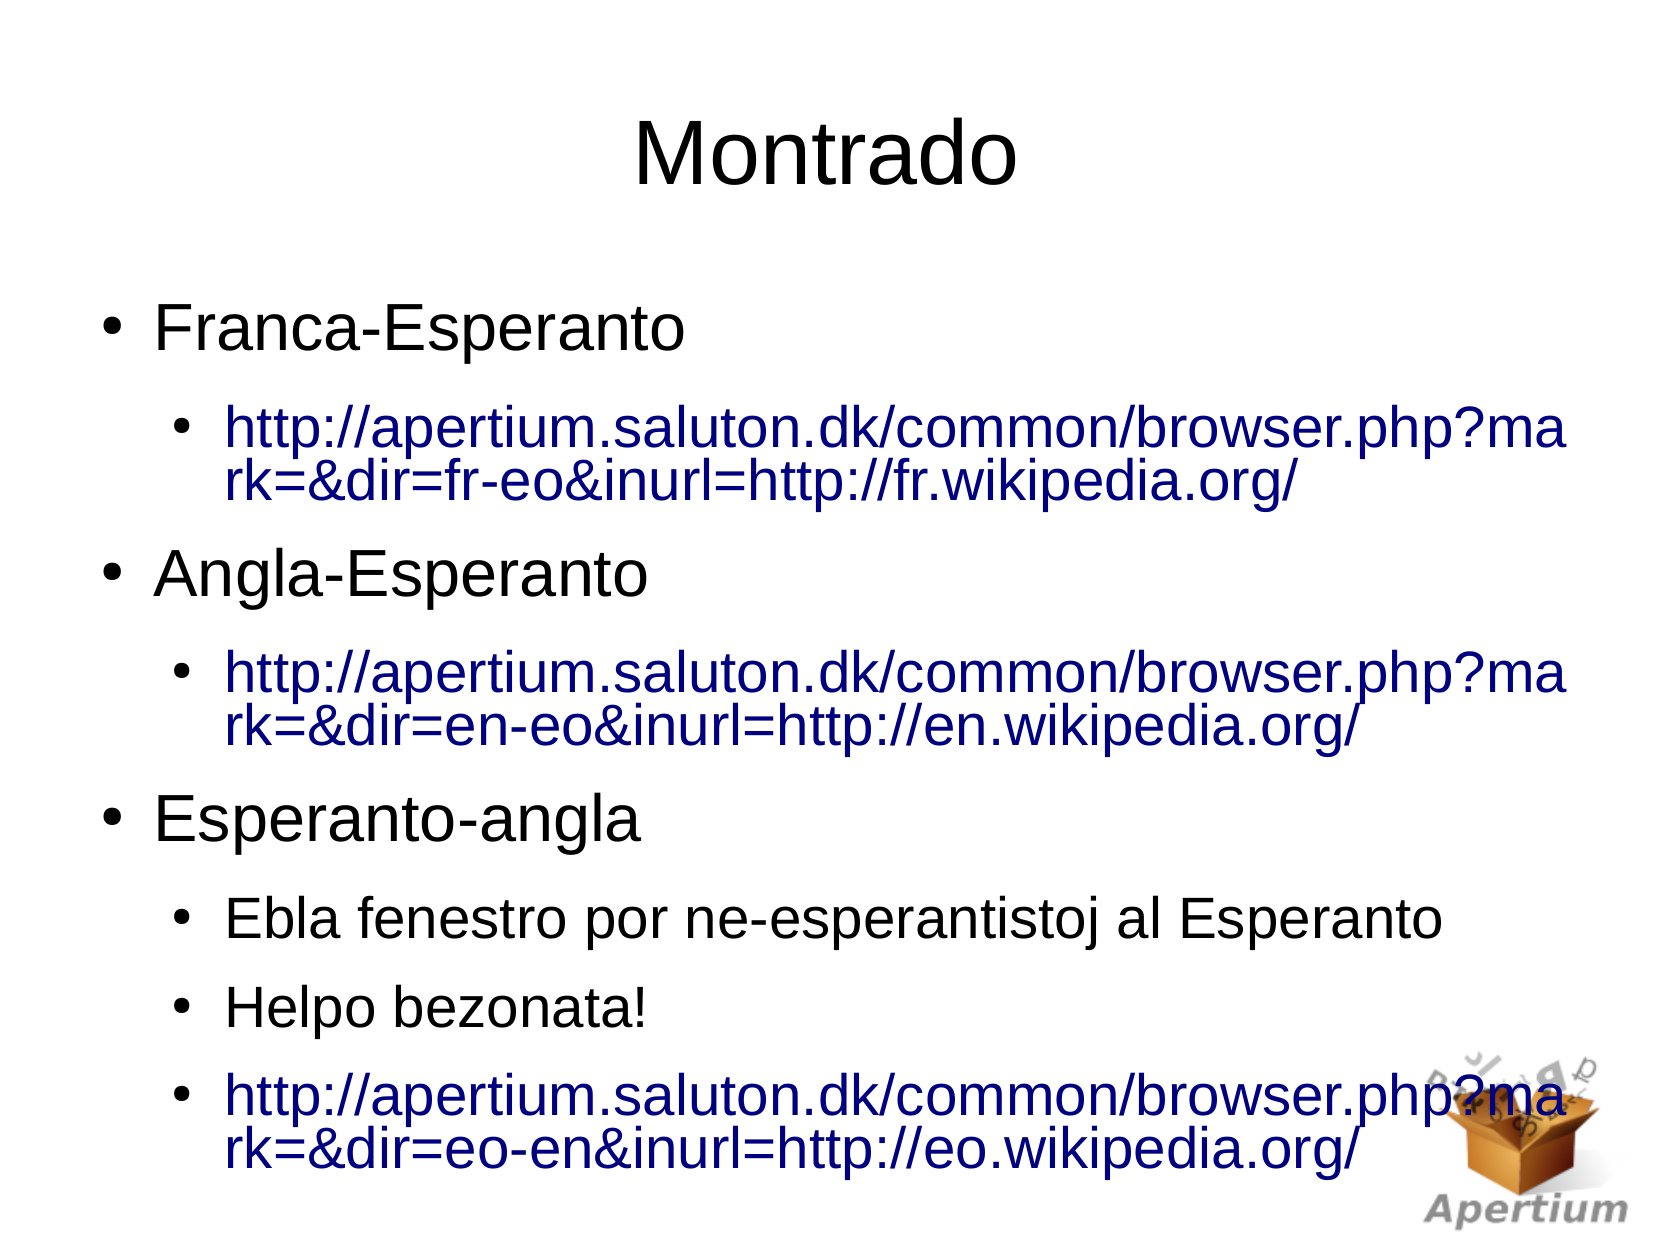

# Montrado
Franca-Esperanto
http://apertium.saluton.dk/common/browser.php?mark=&dir=fr-eo&inurl=http://fr.wikipedia.org/
Angla-Esperanto
http://apertium.saluton.dk/common/browser.php?mark=&dir=en-eo&inurl=http://en.wikipedia.org/
Esperanto-angla
Ebla fenestro por ne-esperantistoj al Esperanto
Helpo bezonata!
http://apertium.saluton.dk/common/browser.php?mark=&dir=eo-en&inurl=http://eo.wikipedia.org/